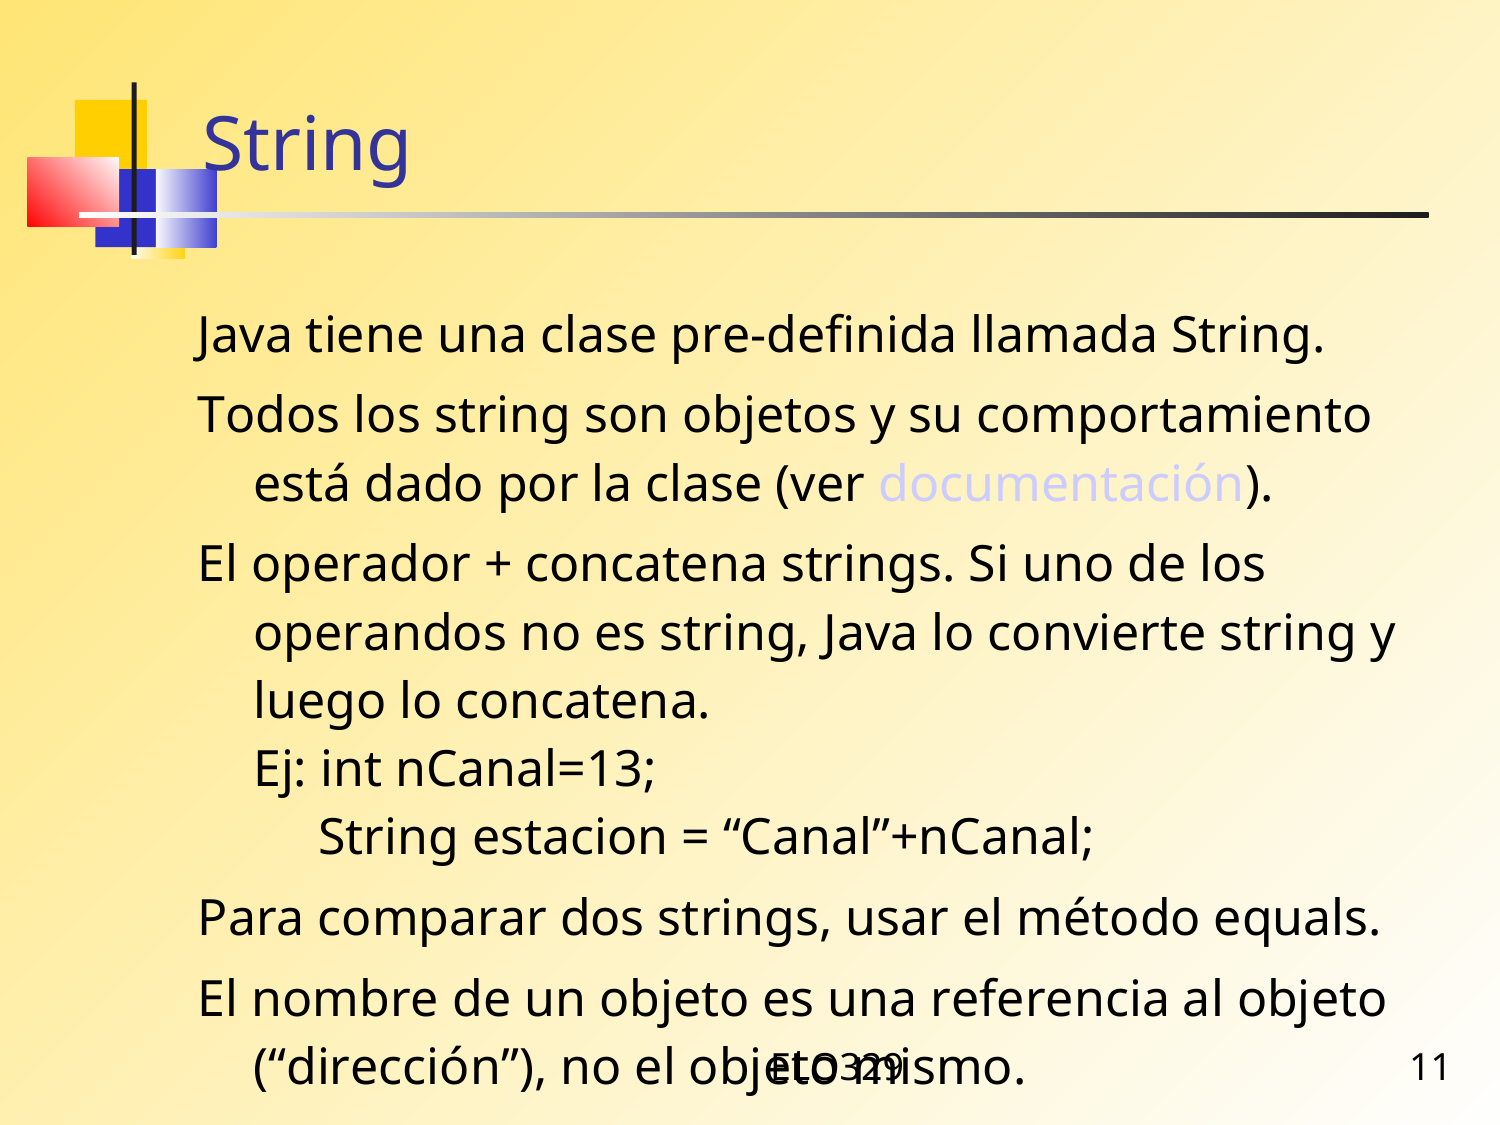

# String
Java tiene una clase pre-definida llamada String.
Todos los string son objetos y su comportamiento está dado por la clase (ver documentación).
El operador + concatena strings. Si uno de los operandos no es string, Java lo convierte string y luego lo concatena.
Ej: int nCanal=13;
 String estacion = “Canal”+nCanal;
Para comparar dos strings, usar el método equals.
El nombre de un objeto es una referencia al objeto (“dirección”), no el objeto mismo.
ELO329
11